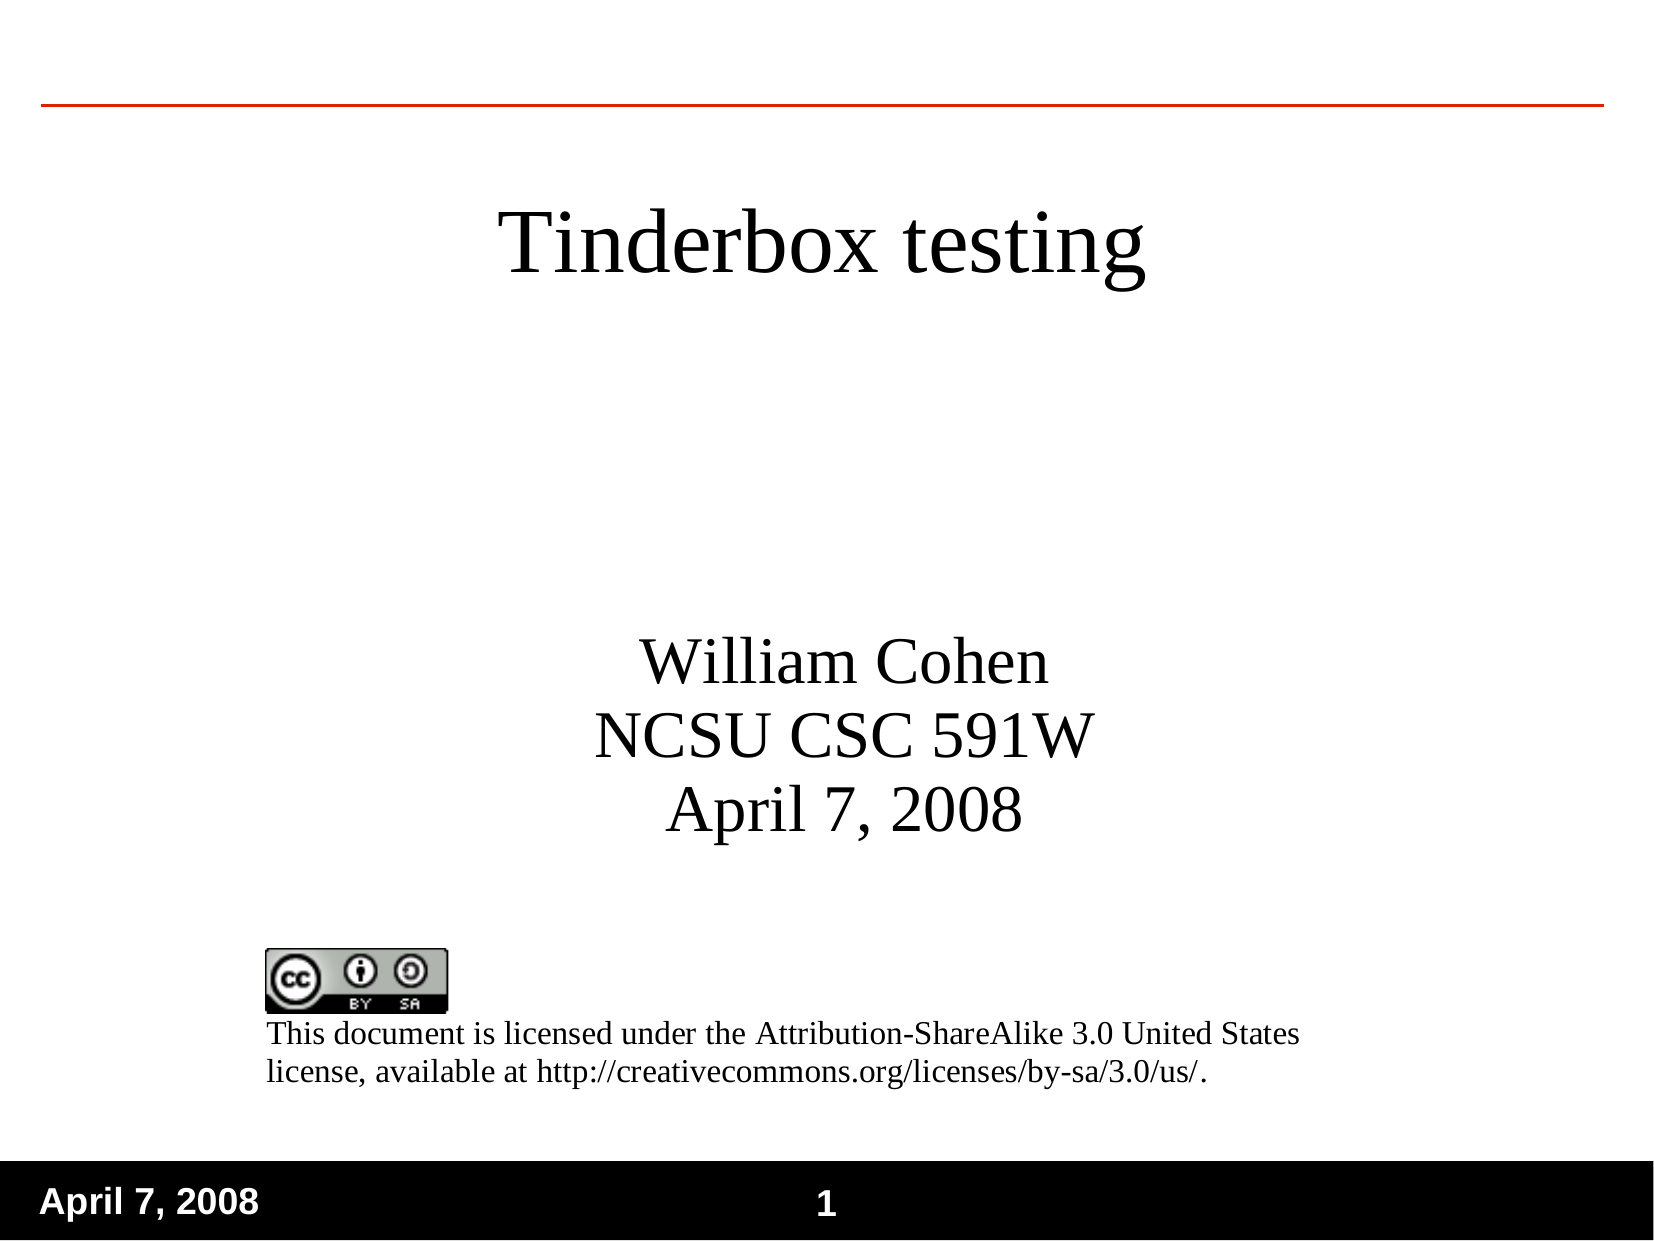

# Tinderbox testing
William Cohen
NCSU CSC 591W
April 7, 2008